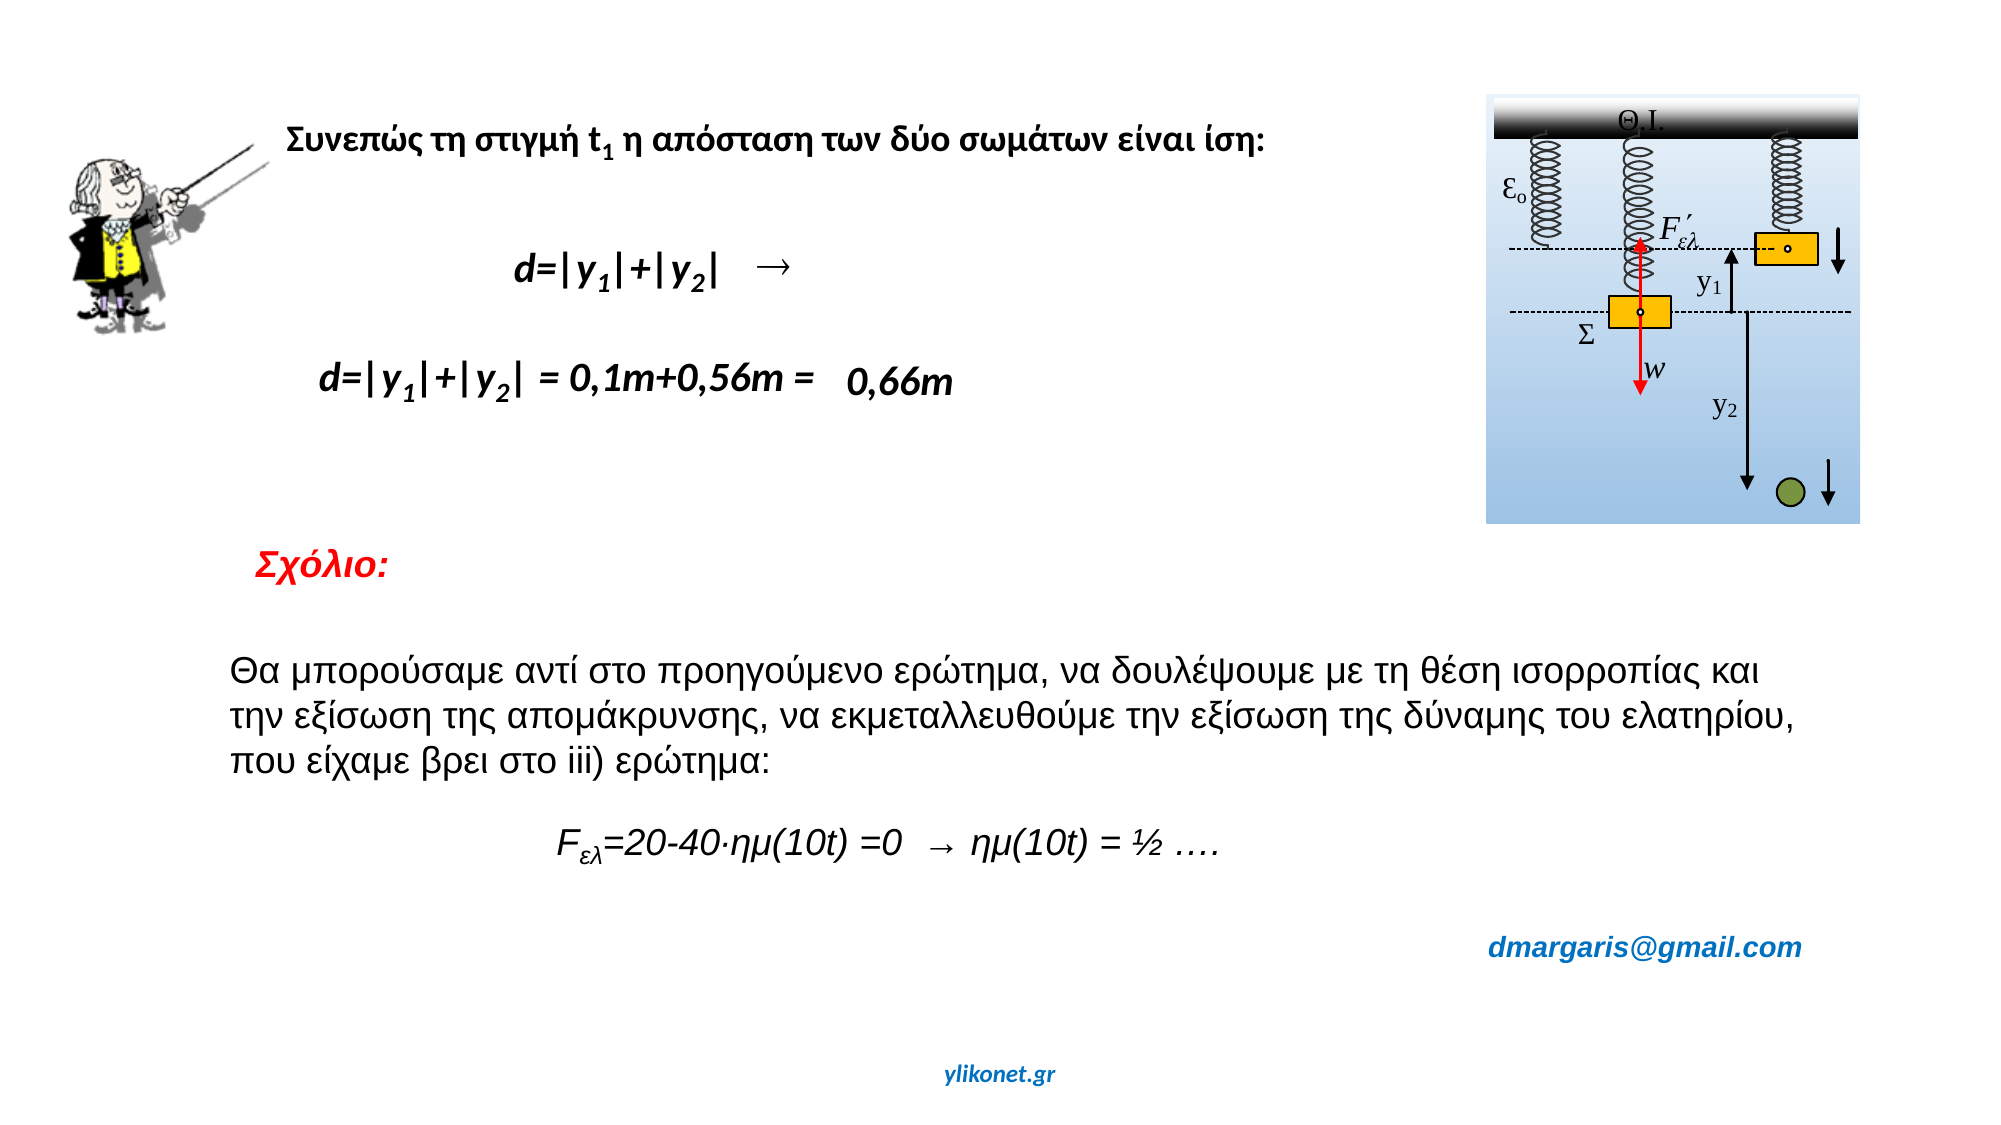

Συνεπώς τη στιγμή t1 η απόσταση των δύο σωμάτων είναι ίση:
d=|y1|+|y2|
d=|y1|+|y2| = 0,1m+0,56m =
0,66m
Σχόλιο:
Θα μπορούσαμε αντί στο προηγούμενο ερώτημα, να δουλέψουμε με τη θέση ισορροπίας και την εξίσωση της απομάκρυνσης, να εκμεταλλευθούμε την εξίσωση της δύναμης του ελατηρίου, που είχαμε βρει στο iii) ερώτημα:
Fελ=20-40∙ημ(10t) =0 → ημ(10t) = ½ ….
dmargaris@gmail.com
ylikonet.gr